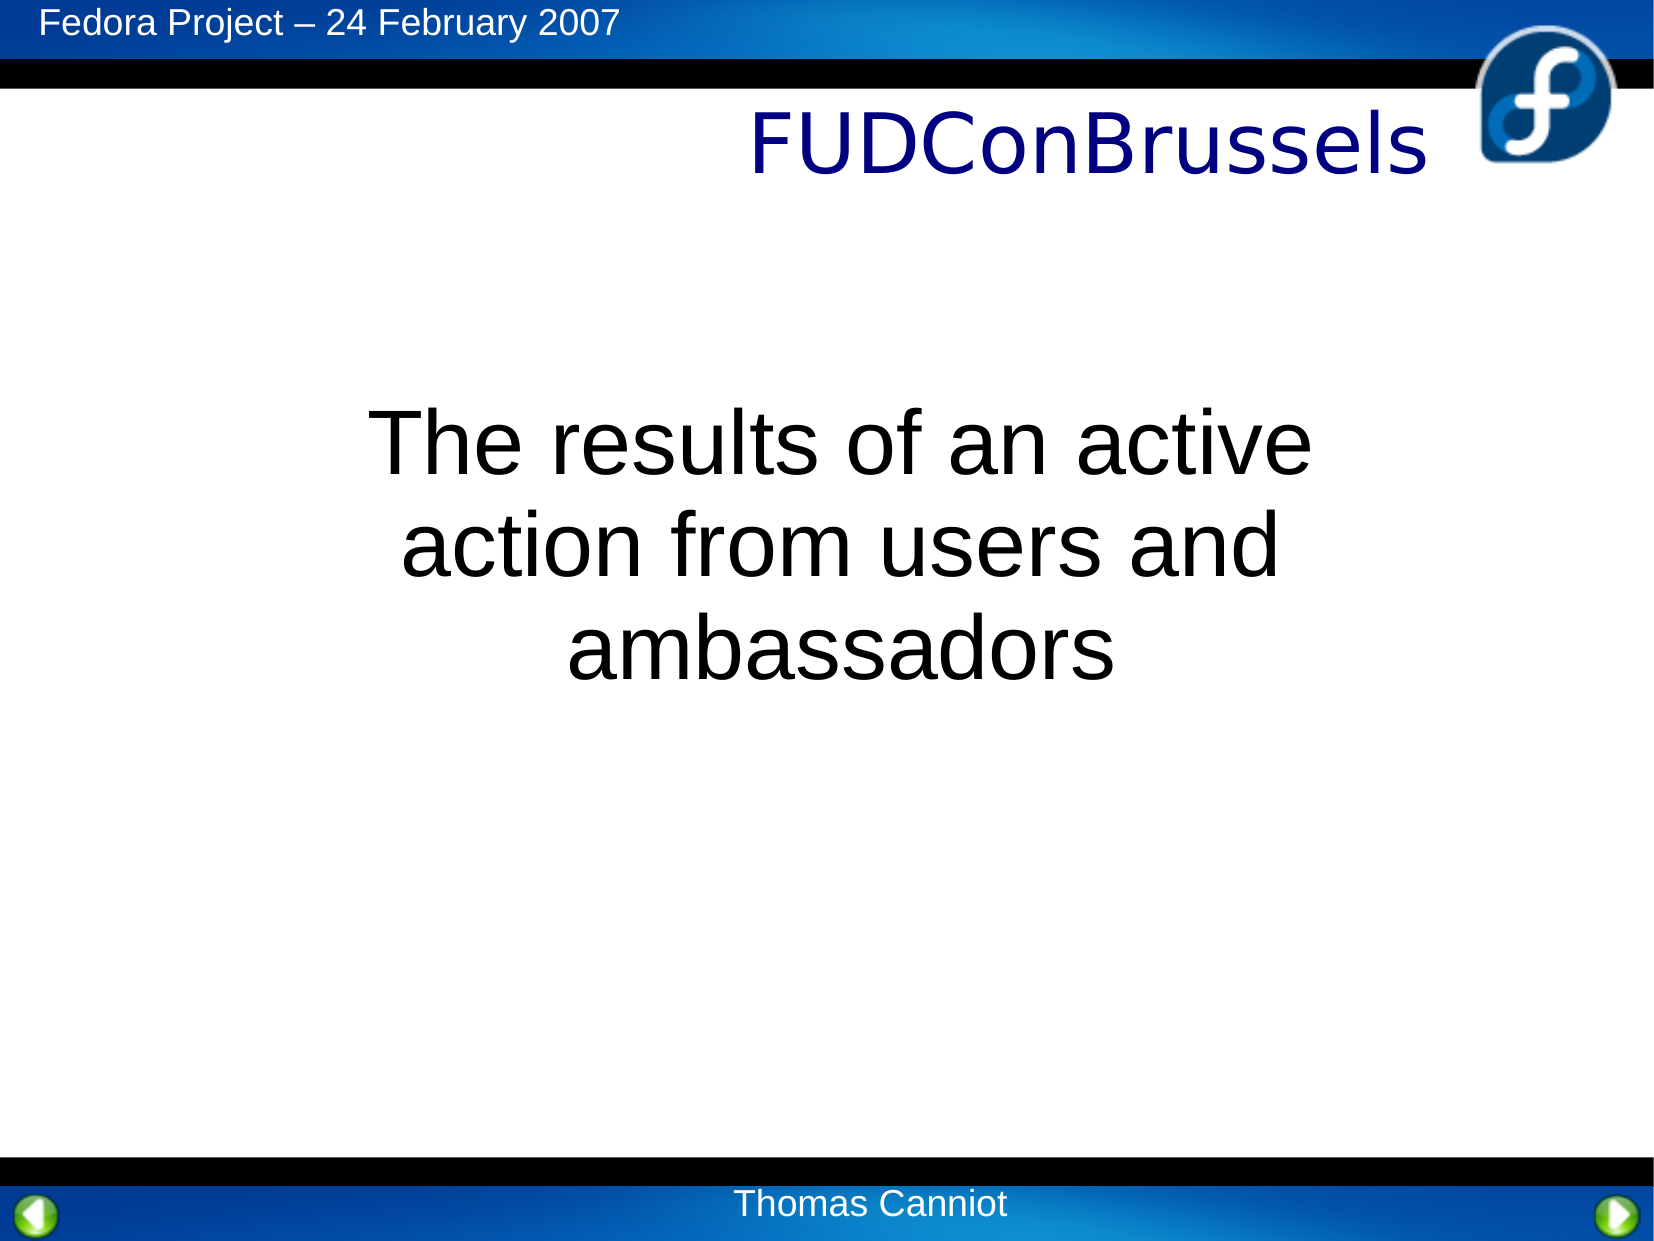

The results of an active action from users and ambassadors